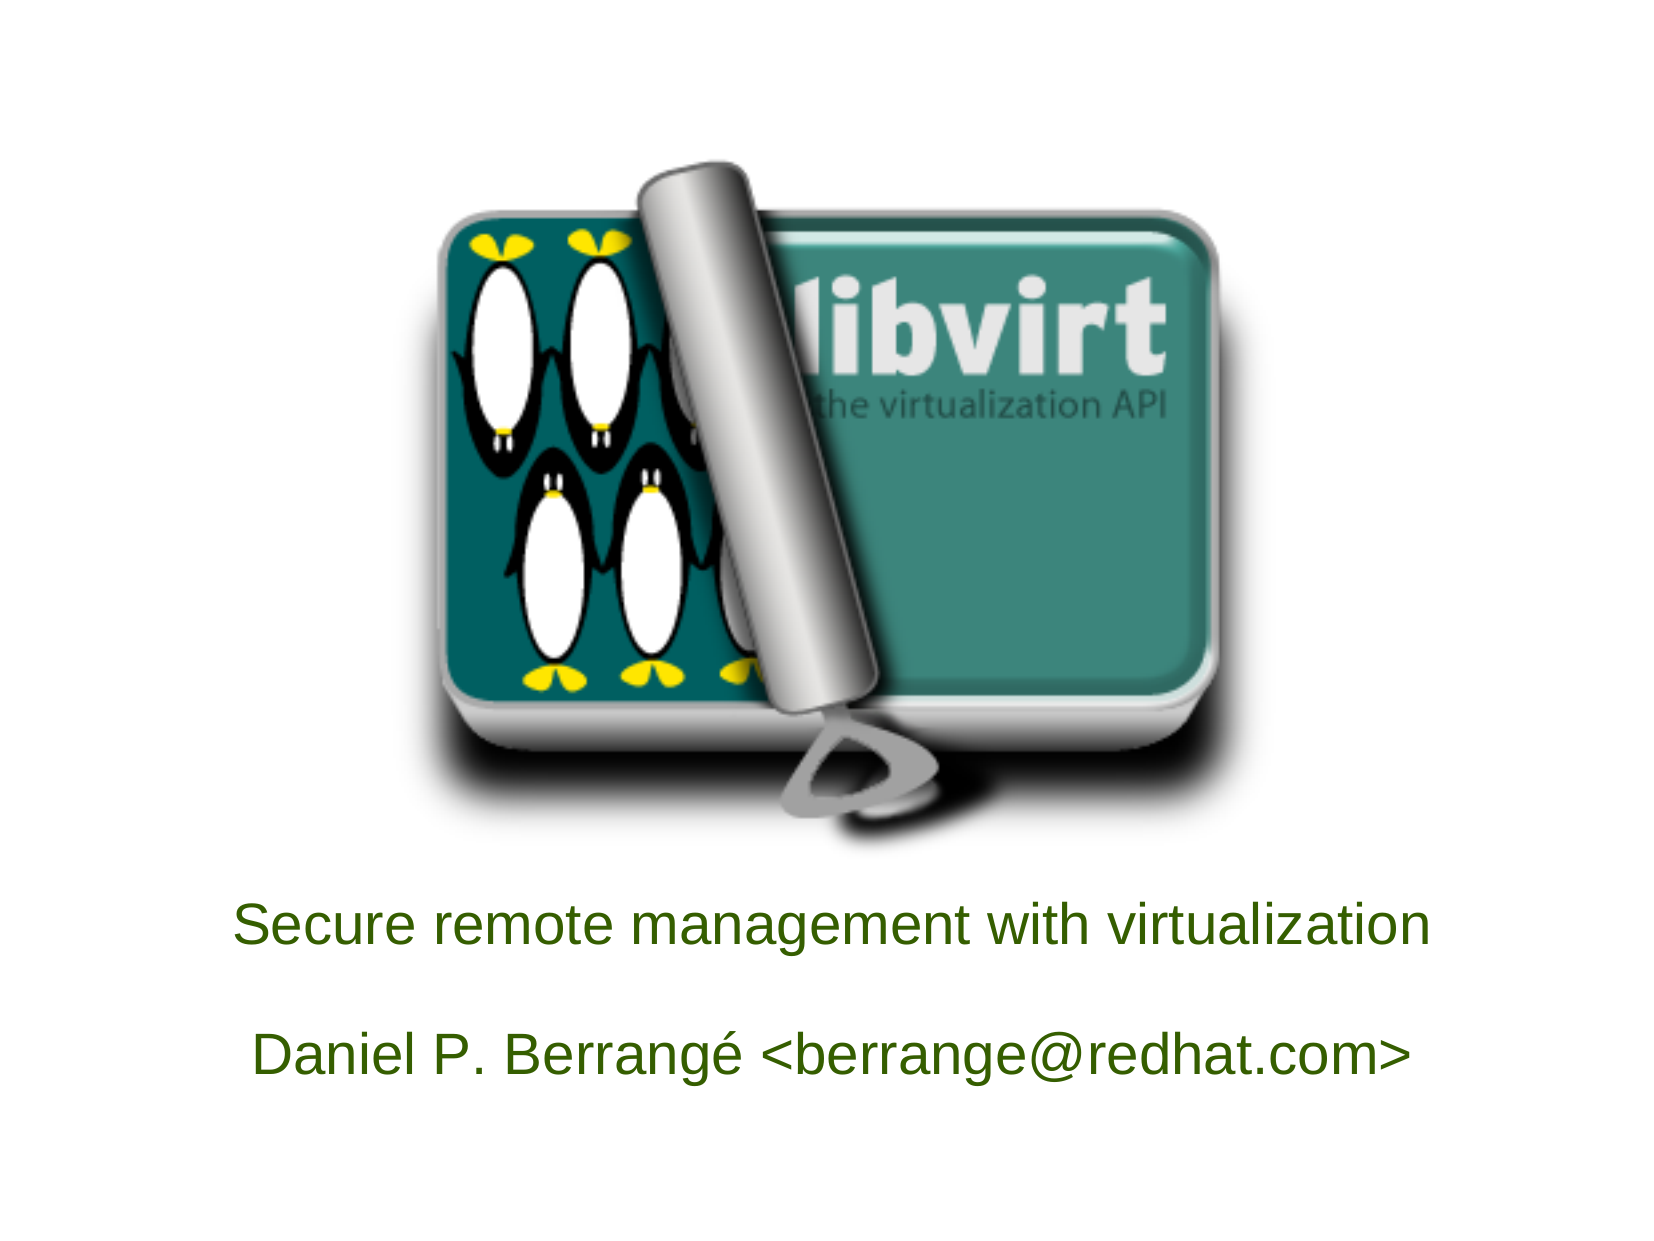

# Secure remote management with virtualization Daniel P. Berrangé <berrange@redhat.com>